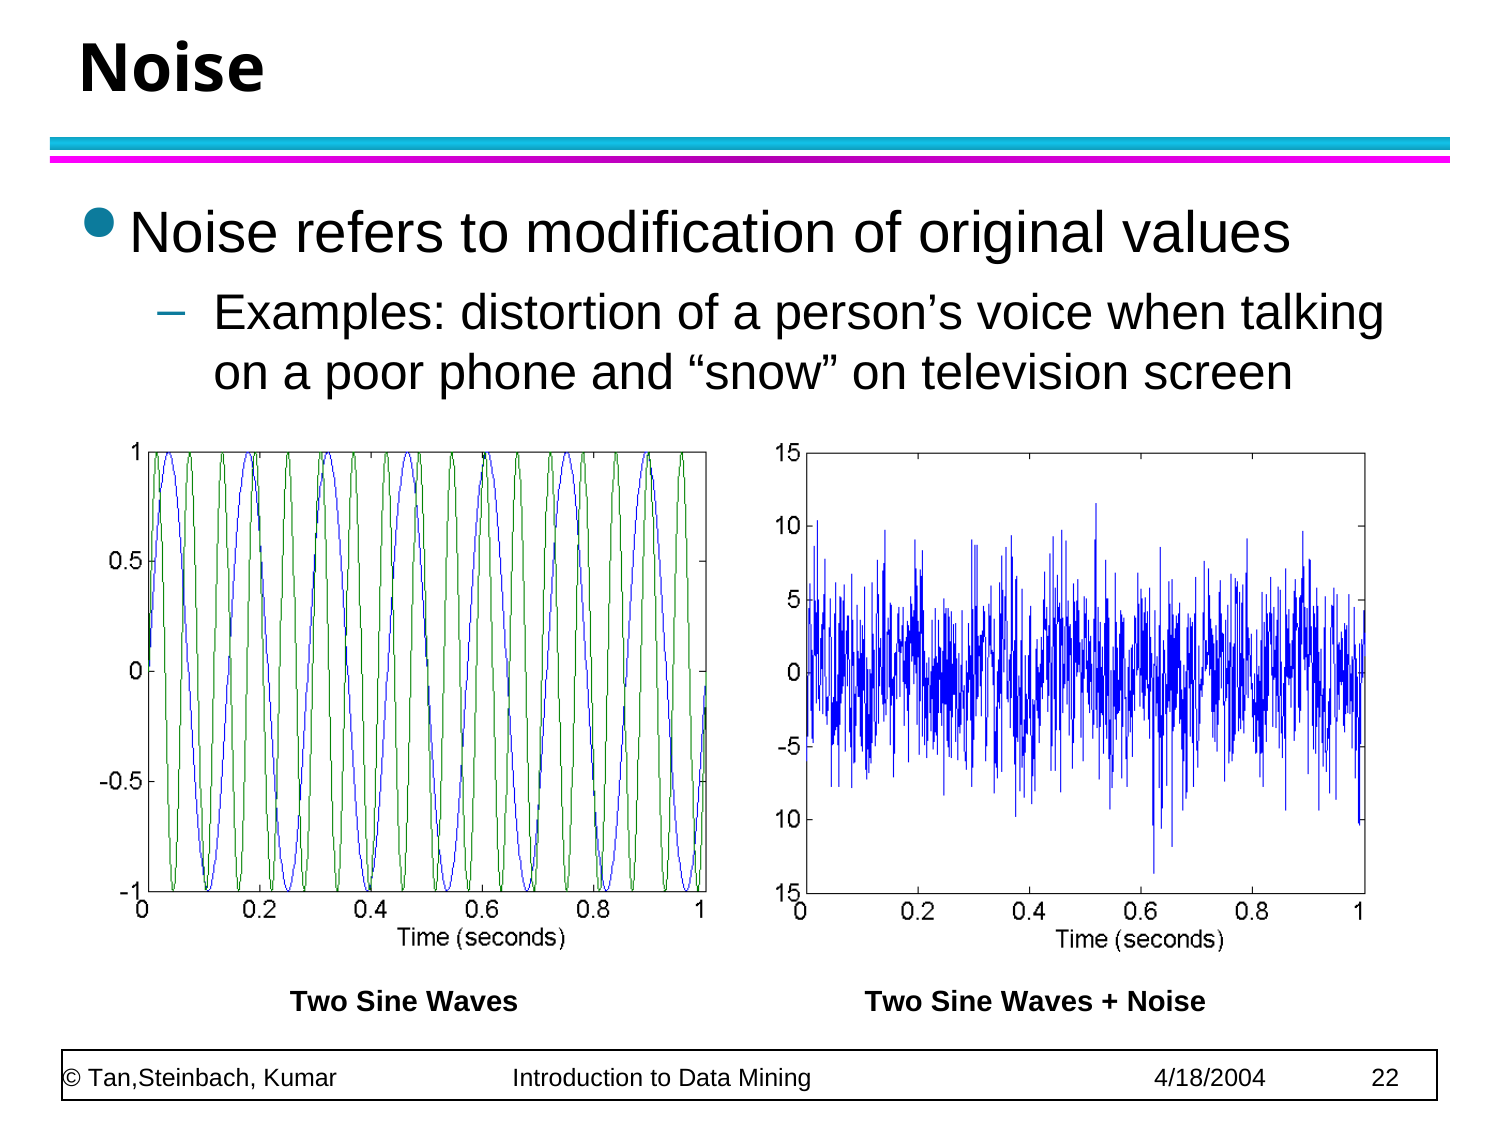

# Noise
Noise refers to modification of original values
Examples: distortion of a person’s voice when talking on a poor phone and “snow” on television screen
Two Sine Waves
Two Sine Waves + Noise